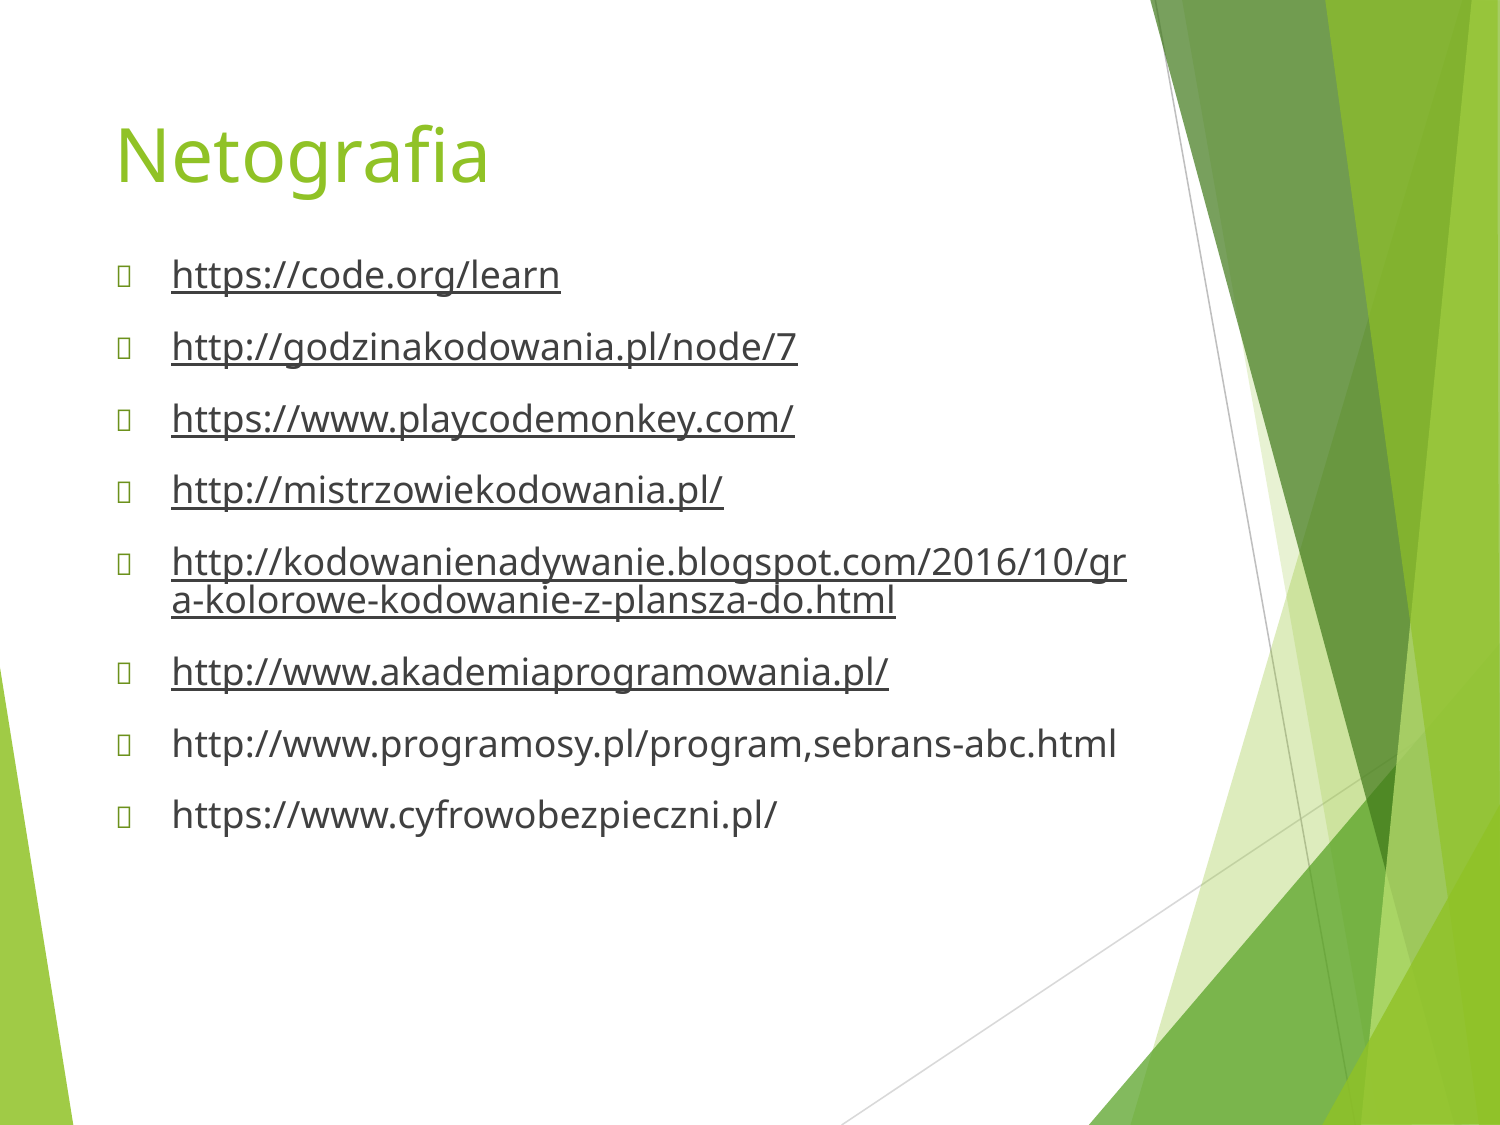

# Netografia
https://code.org/learn
http://godzinakodowania.pl/node/7
https://www.playcodemonkey.com/
http://mistrzowiekodowania.pl/
http://kodowanienadywanie.blogspot.com/2016/10/gra-kolorowe-kodowanie-z-plansza-do.html
http://www.akademiaprogramowania.pl/
http://www.programosy.pl/program,sebrans-abc.html
https://www.cyfrowobezpieczni.pl/